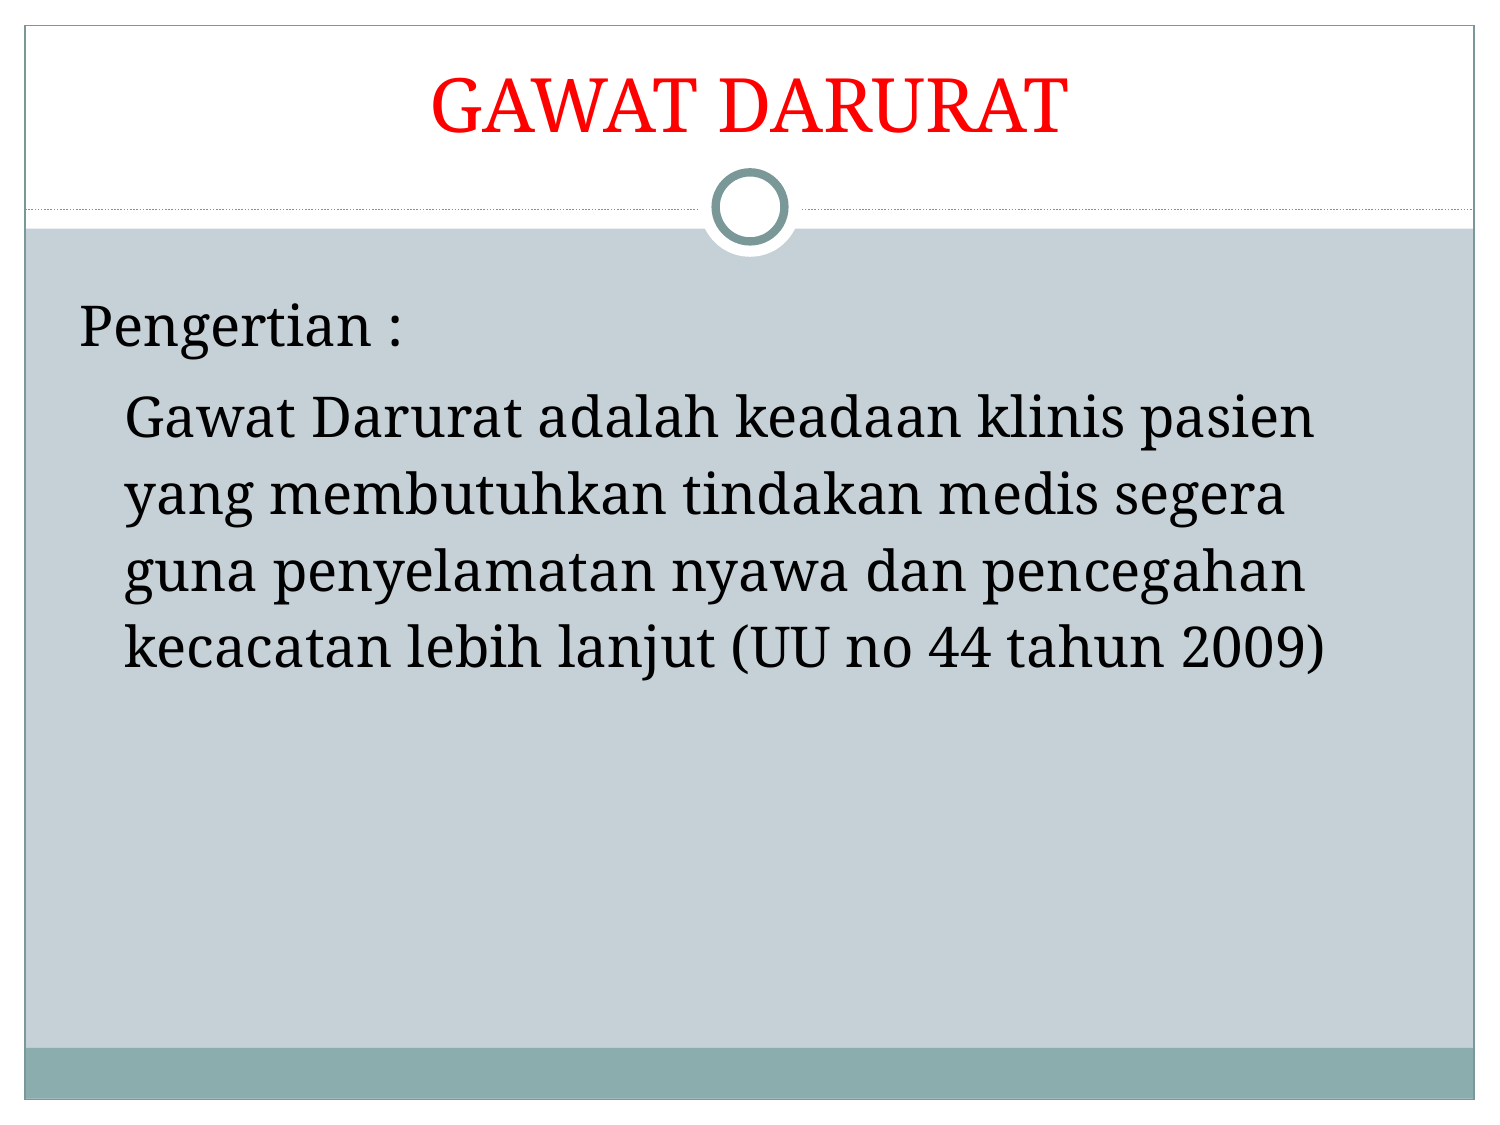

# GAWAT DARURAT
Pengertian :
	Gawat Darurat adalah keadaan klinis pasien yang membutuhkan tindakan medis segera guna penyelamatan nyawa dan pencegahan kecacatan lebih lanjut (UU no 44 tahun 2009)